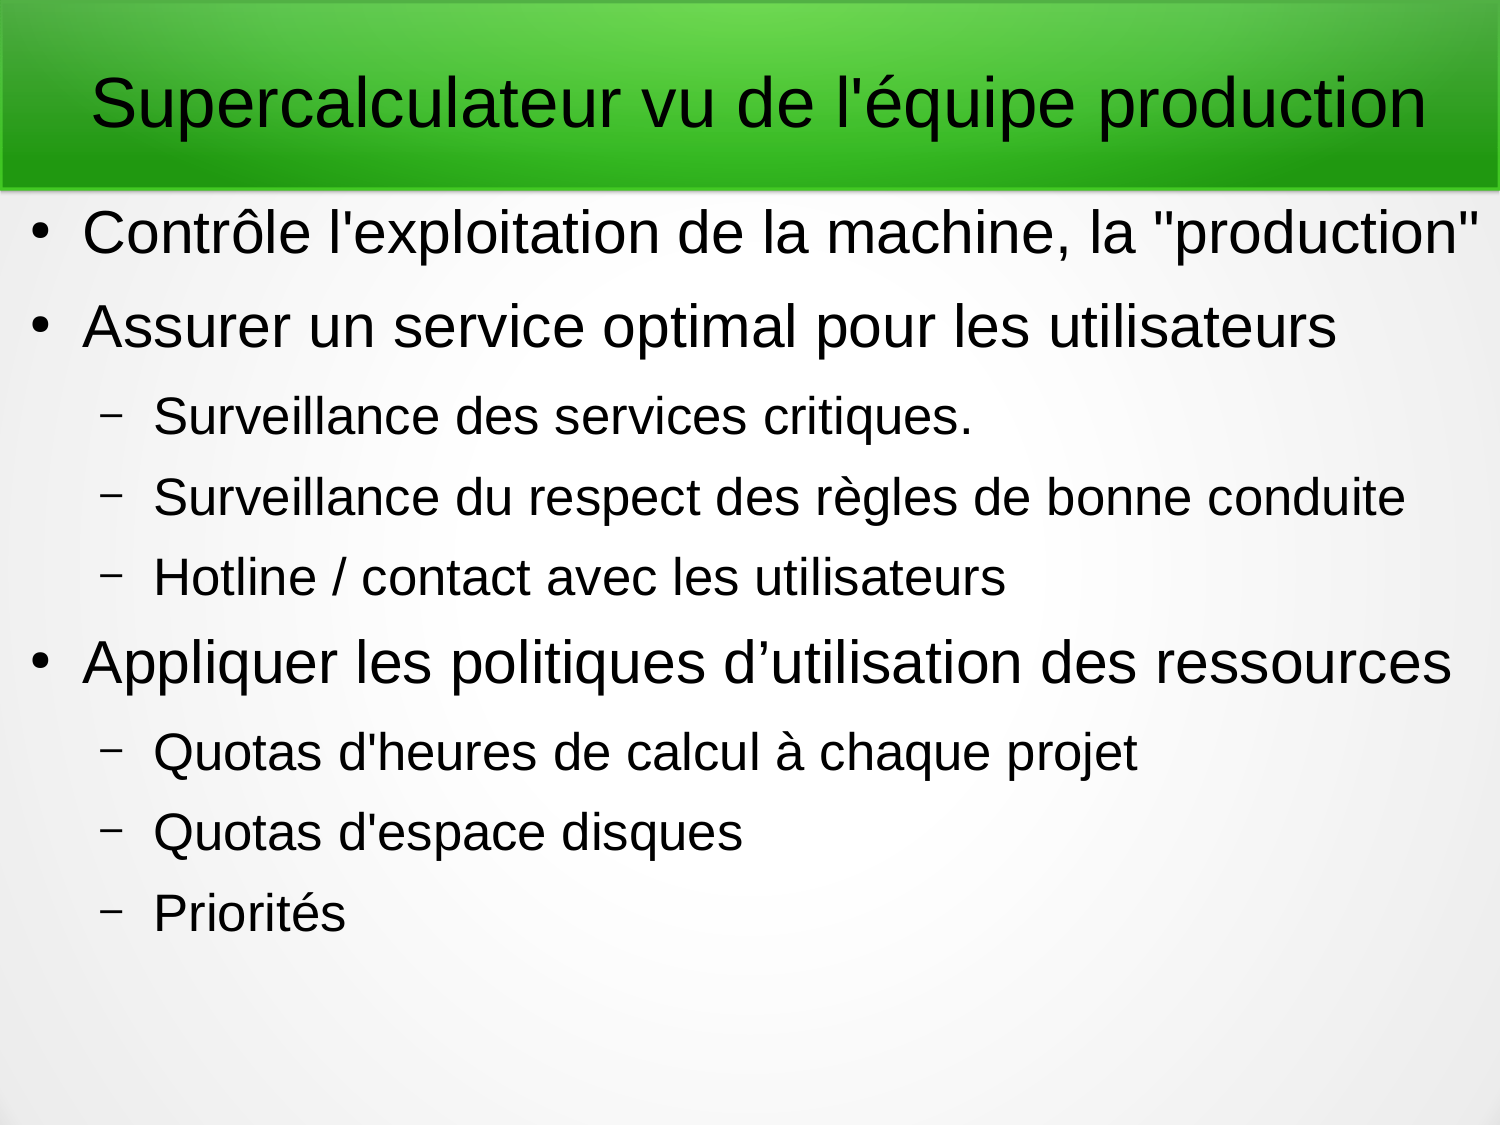

# Supercalculateur vu de l'équipe production
Contrôle l'exploitation de la machine, la "production"
Assurer un service optimal pour les utilisateurs
Surveillance des services critiques.
Surveillance du respect des règles de bonne conduite
Hotline / contact avec les utilisateurs
Appliquer les politiques d’utilisation des ressources
Quotas d'heures de calcul à chaque projet
Quotas d'espace disques
Priorités